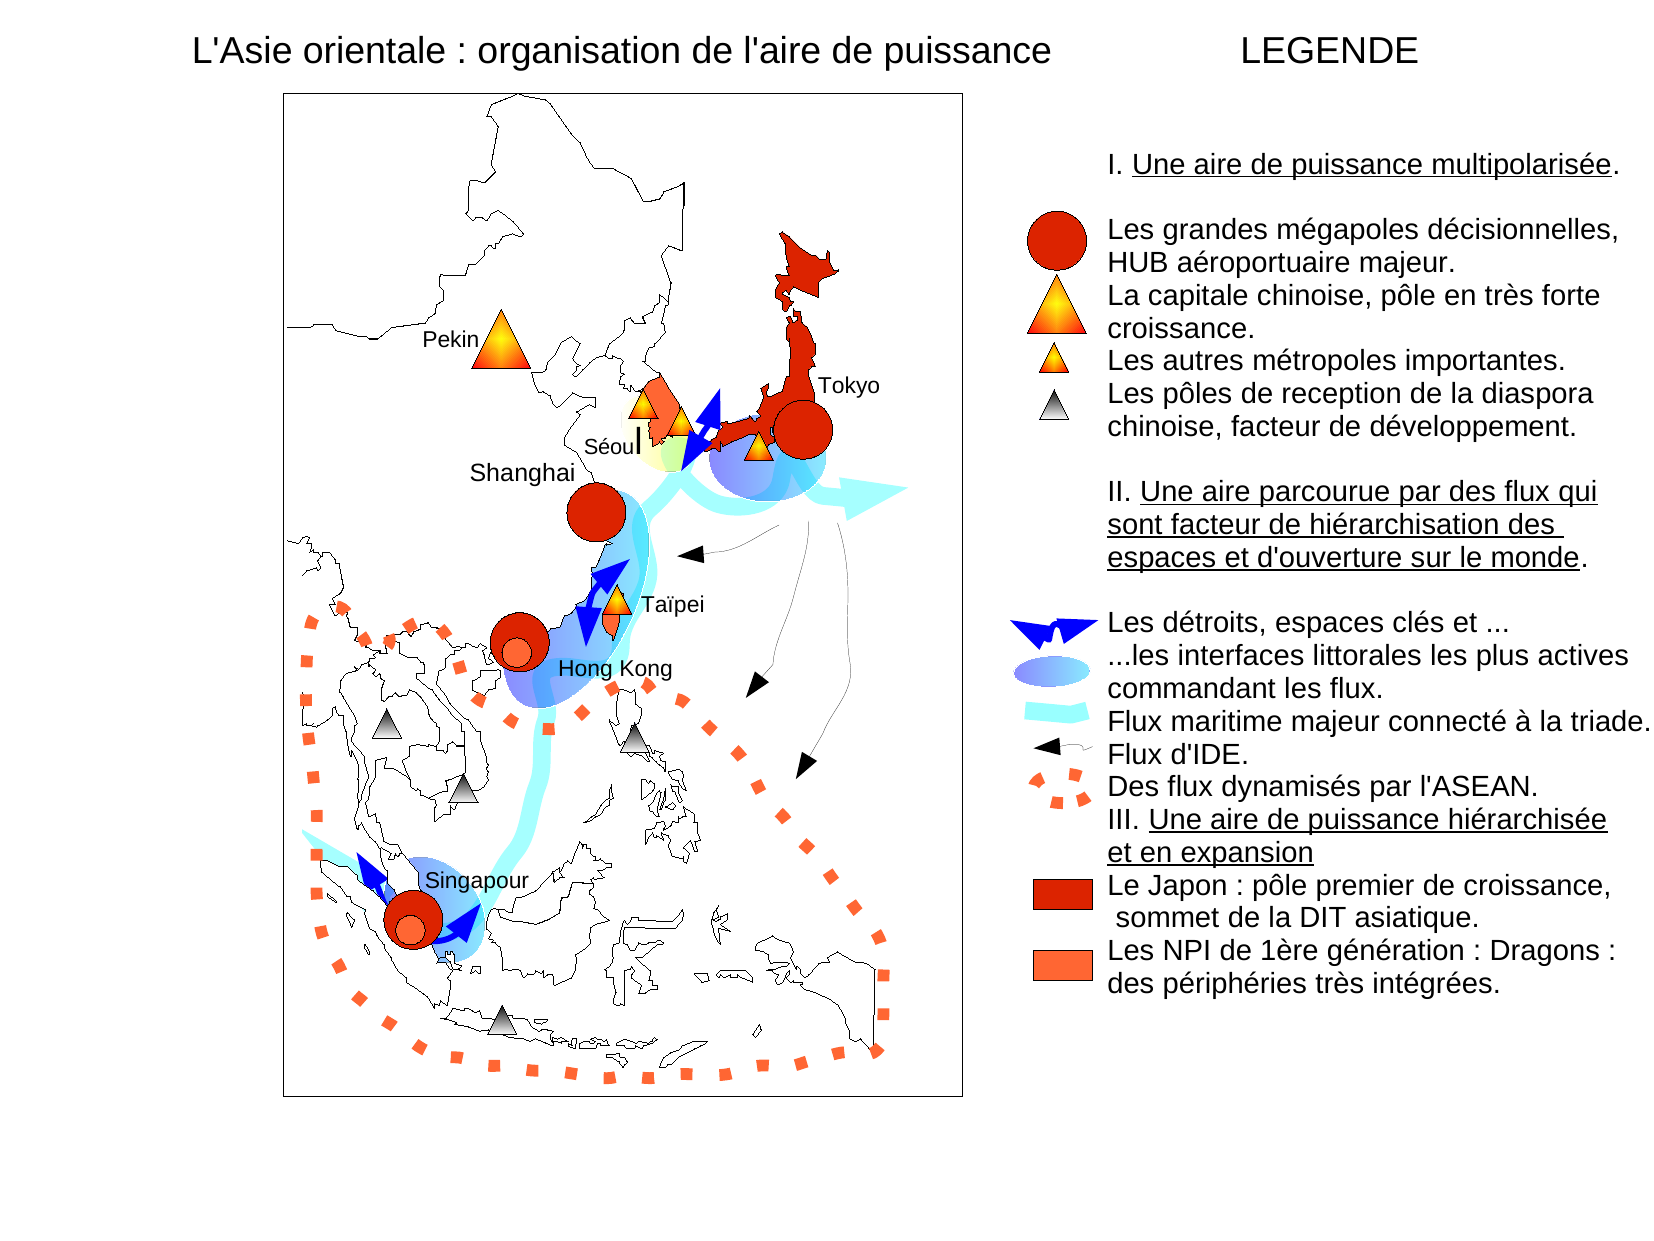

L'Asie orientale : organisation de l'aire de puissance LEGENDE
I. Une aire de puissance multipolarisée.
Les grandes mégapoles décisionnelles,
HUB aéroportuaire majeur.
La capitale chinoise, pôle en très forte
croissance.
Les autres métropoles importantes.
Les pôles de reception de la diaspora
chinoise, facteur de développement.
II. Une aire parcourue par des flux qui
sont facteur de hiérarchisation des
espaces et d'ouverture sur le monde.
Les détroits, espaces clés et ...
...les interfaces littorales les plus actives
commandant les flux.
Flux maritime majeur connecté à la triade.
Flux d'IDE.
Des flux dynamisés par l'ASEAN.
III. Une aire de puissance hiérarchisée
et en expansion
Le Japon : pôle premier de croissance,
 sommet de la DIT asiatique.
Les NPI de 1ère génération : Dragons :
des périphéries très intégrées.
Tokyo
Hong Kong
Singapour
Pekin
Séoul
Shanghai
Taïpei